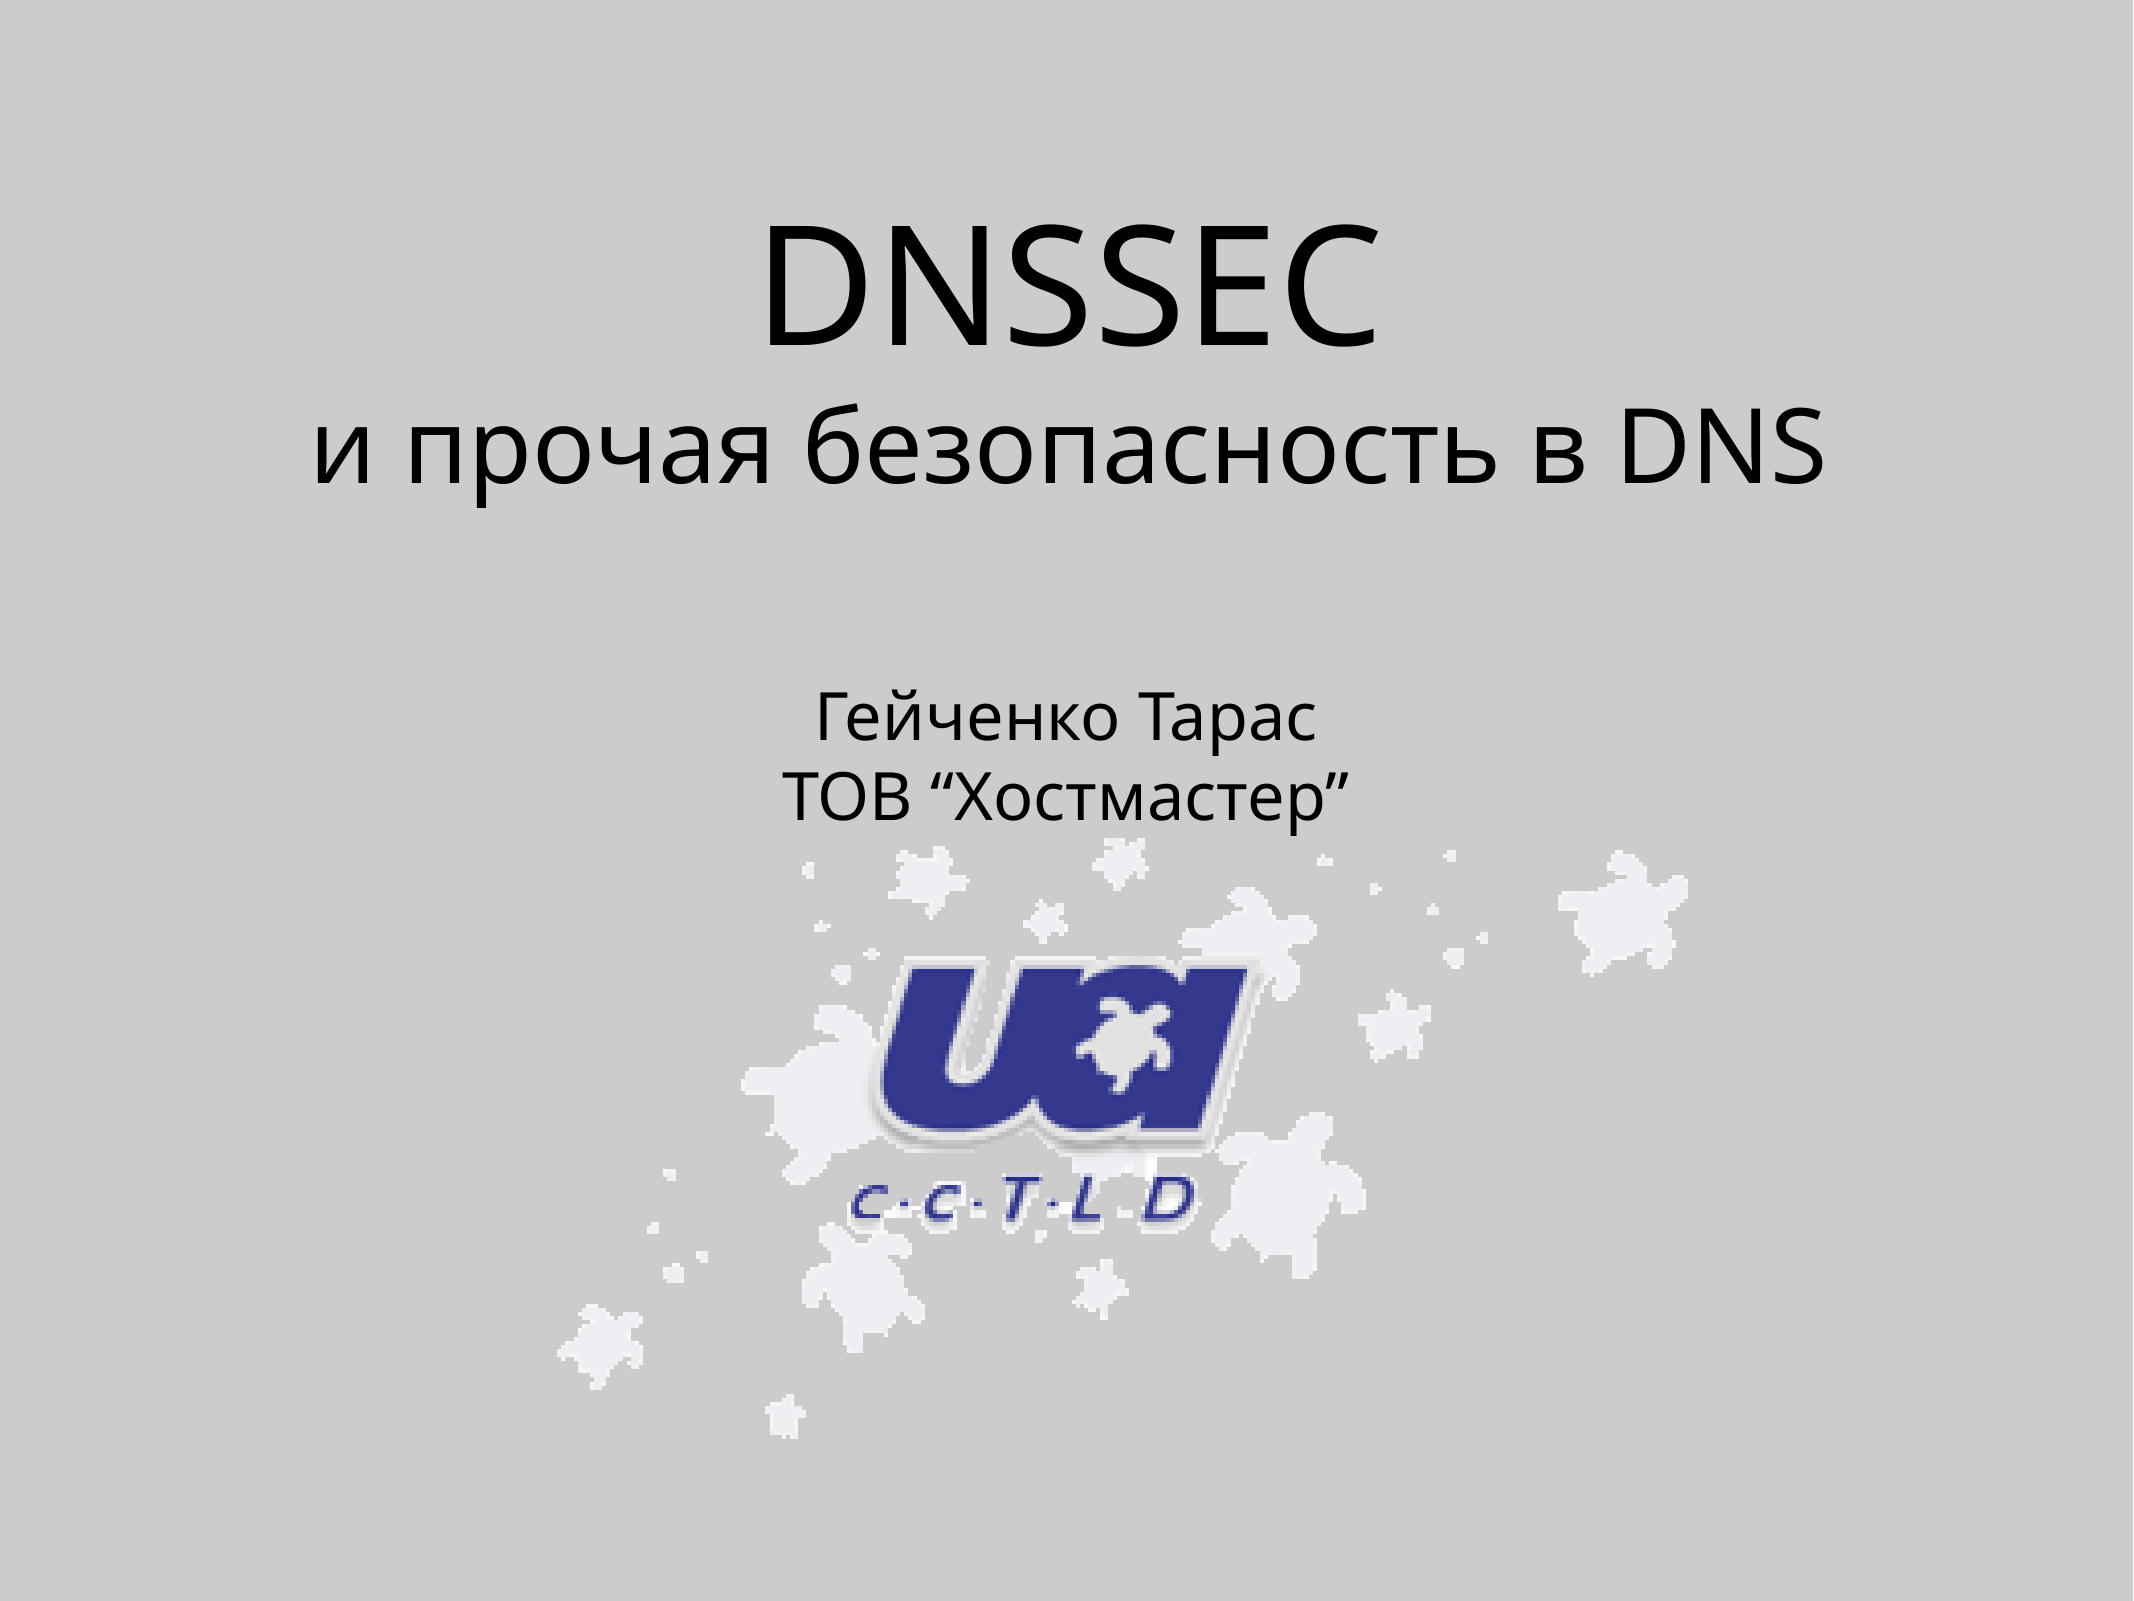

# DNSSEC и прочая безопасность в DNS
Гейченко Тарас
ТОВ “Хостмастер”